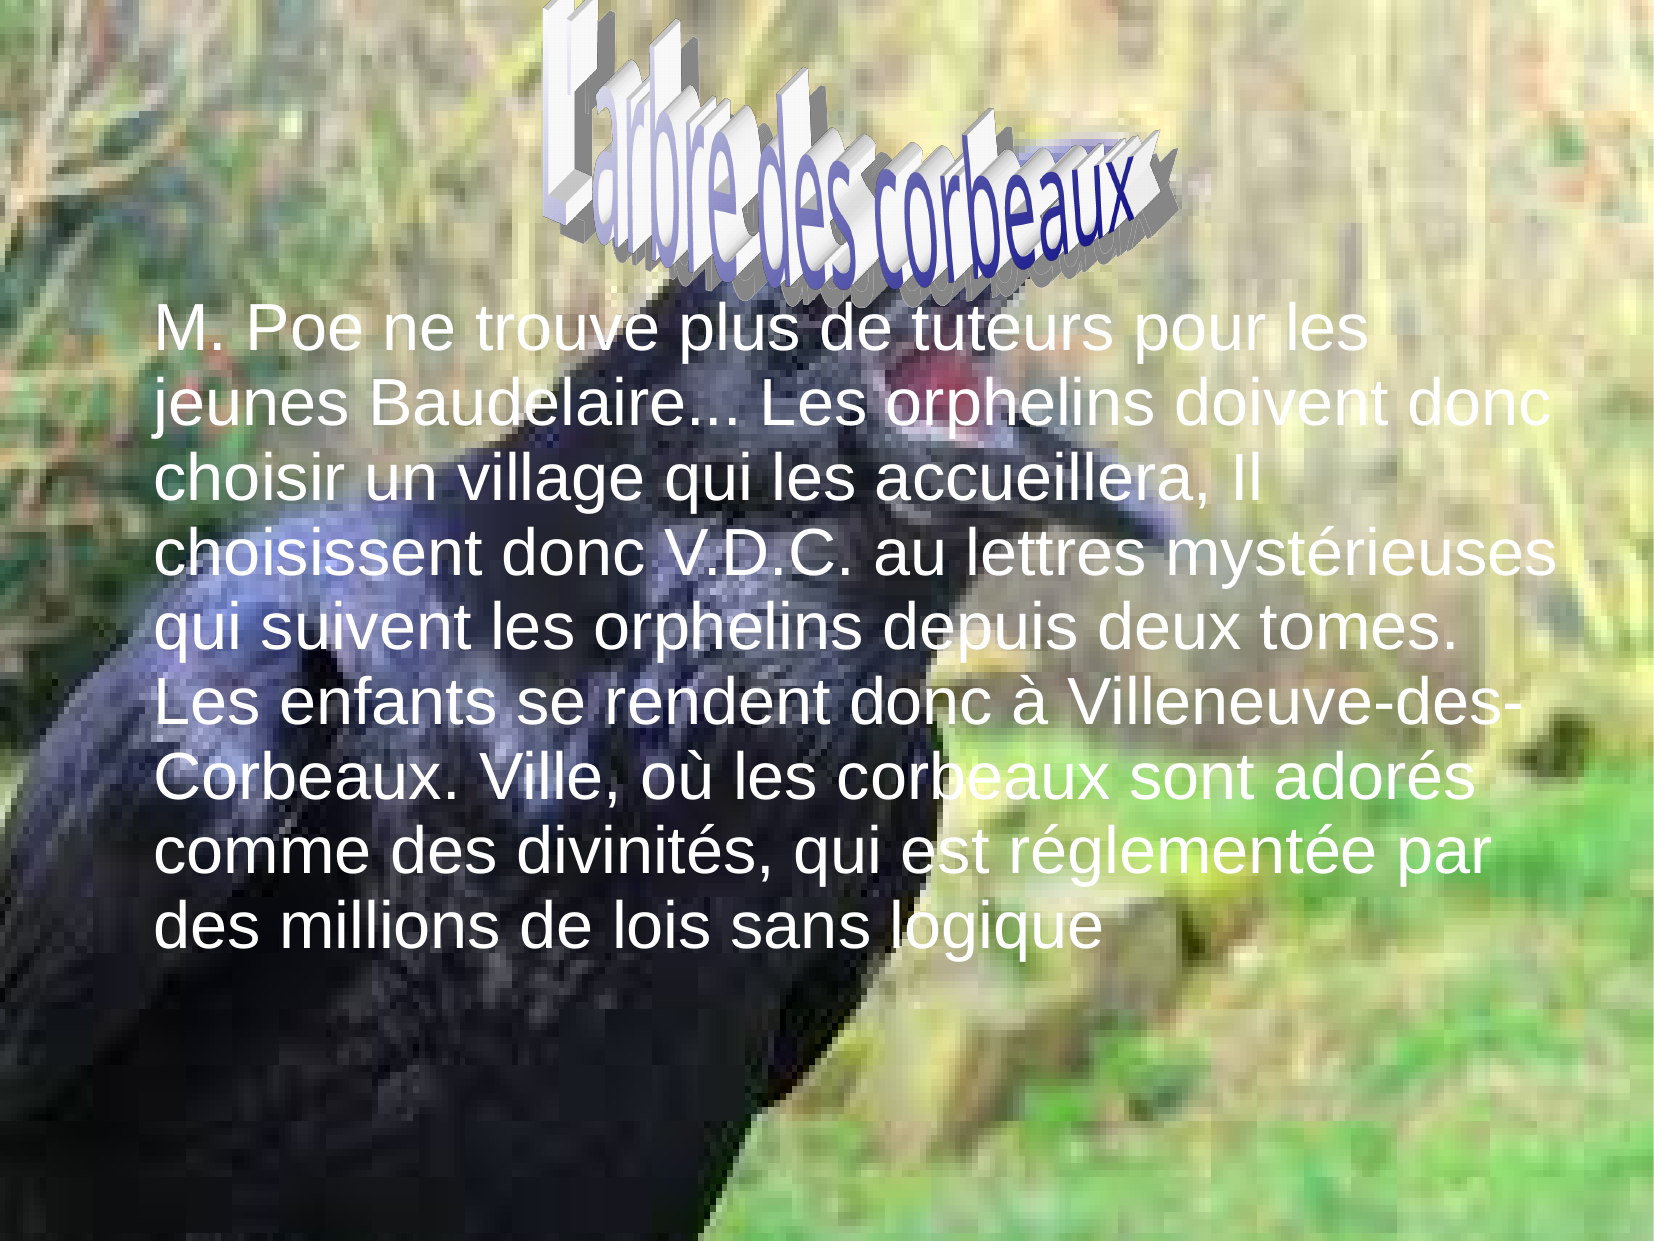

L' arbre des corbeaux
# M. Poe ne trouve plus de tuteurs pour les jeunes Baudelaire... Les orphelins doivent donc choisir un village qui les accueillera, Il choisissent donc V.D.C. au lettres mystérieuses qui suivent les orphelins depuis deux tomes. Les enfants se rendent donc à Villeneuve-des-Corbeaux. Ville, où les corbeaux sont adorés comme des divinités, qui est réglementée par des millions de lois sans logique